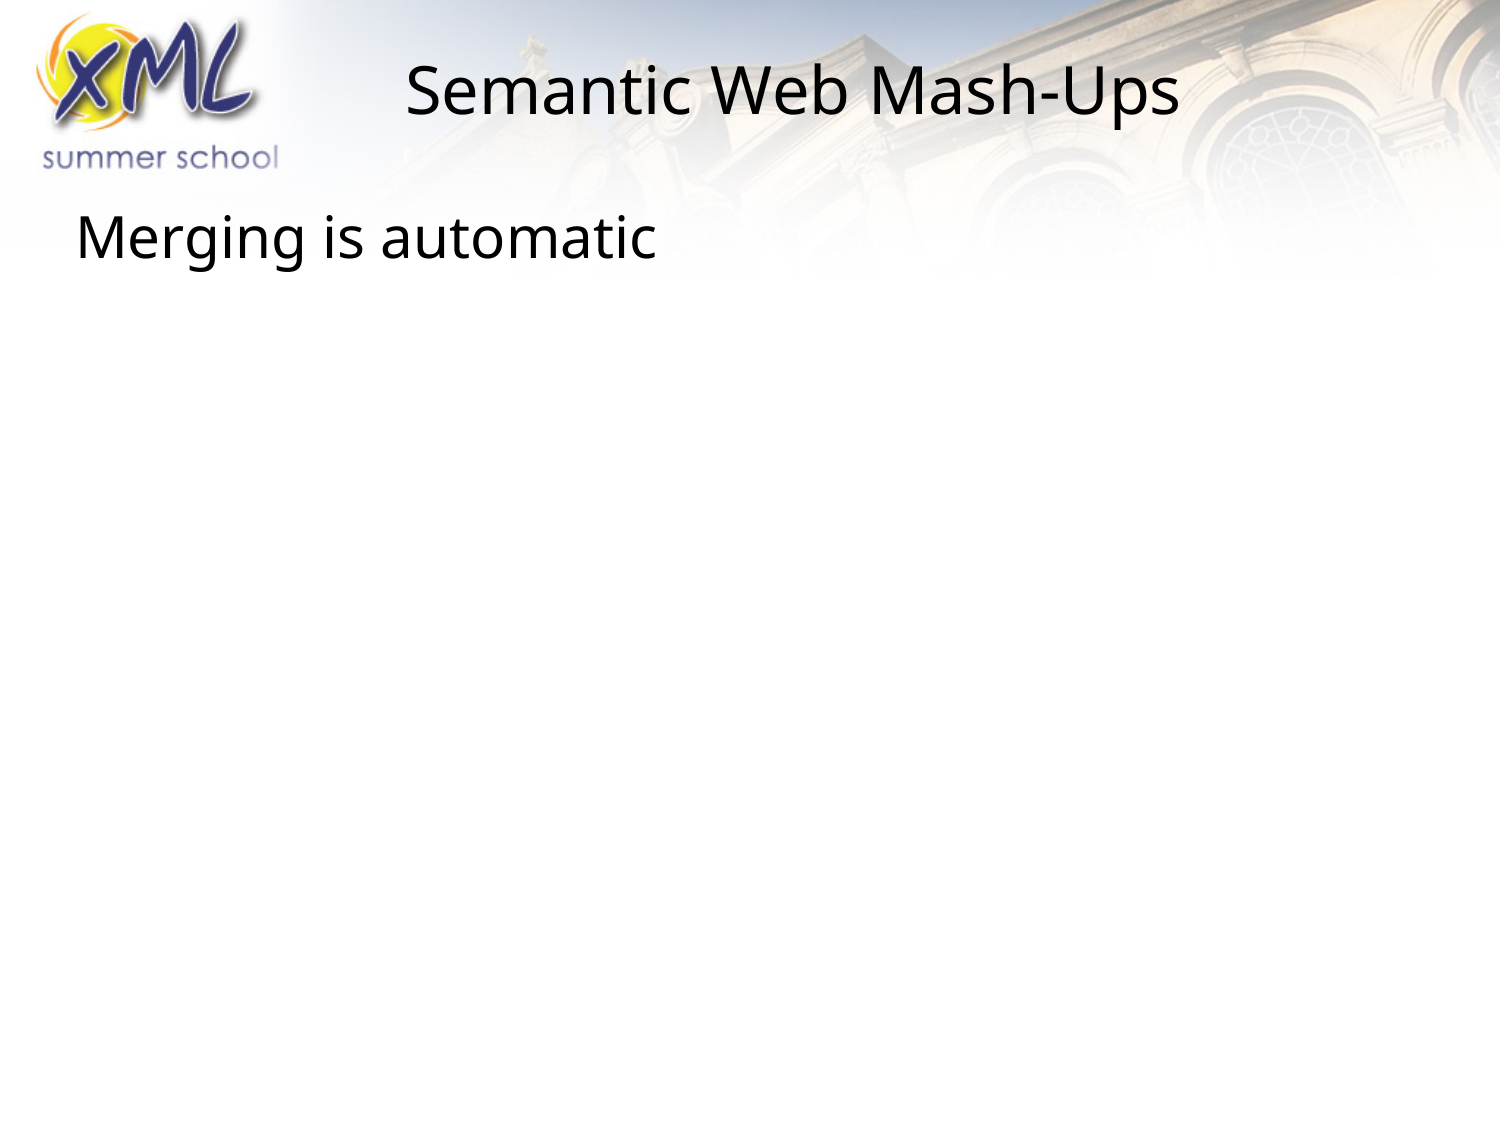

# Semantic Web Mash-Ups
Merging is automatic